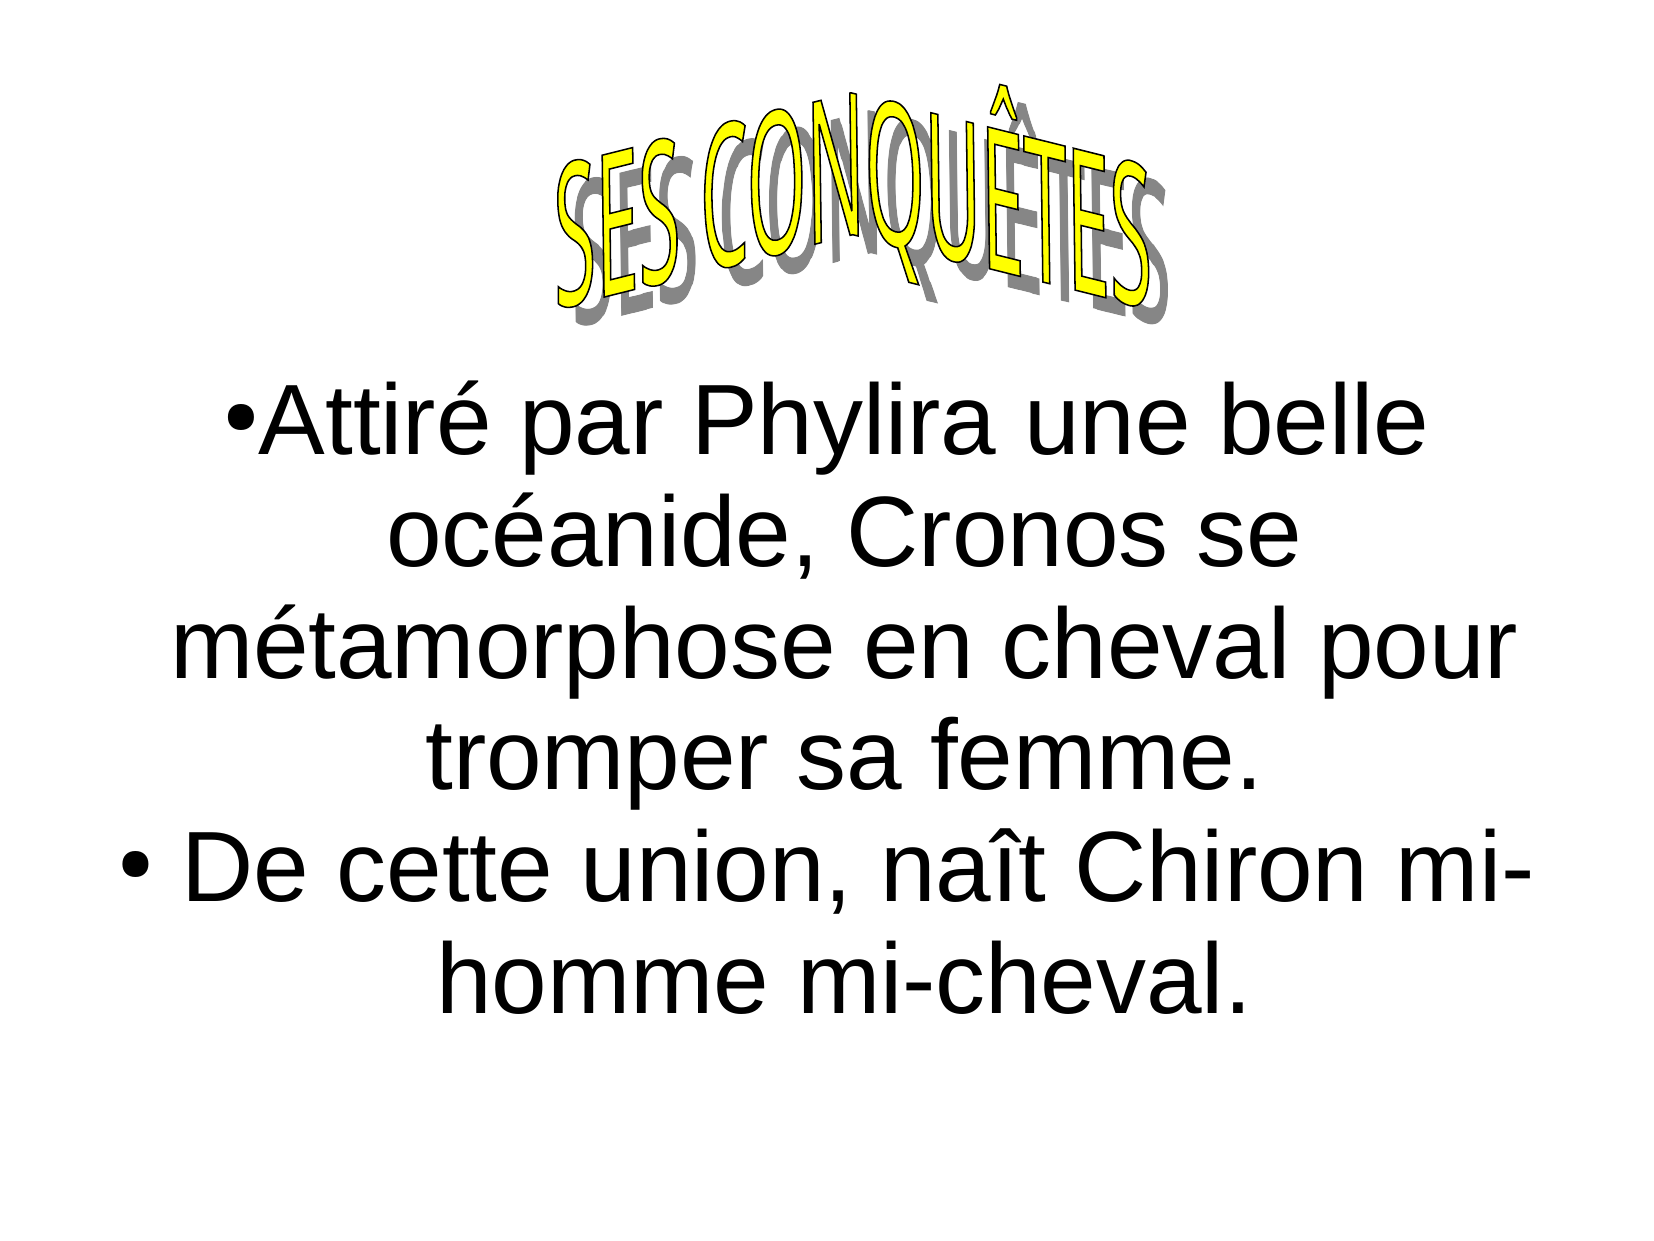

SES CONQUÊTES
# Attiré par Phylira une belle océanide, Cronos se métamorphose en cheval pour tromper sa femme.
 De cette union, naît Chiron mi-homme mi-cheval.